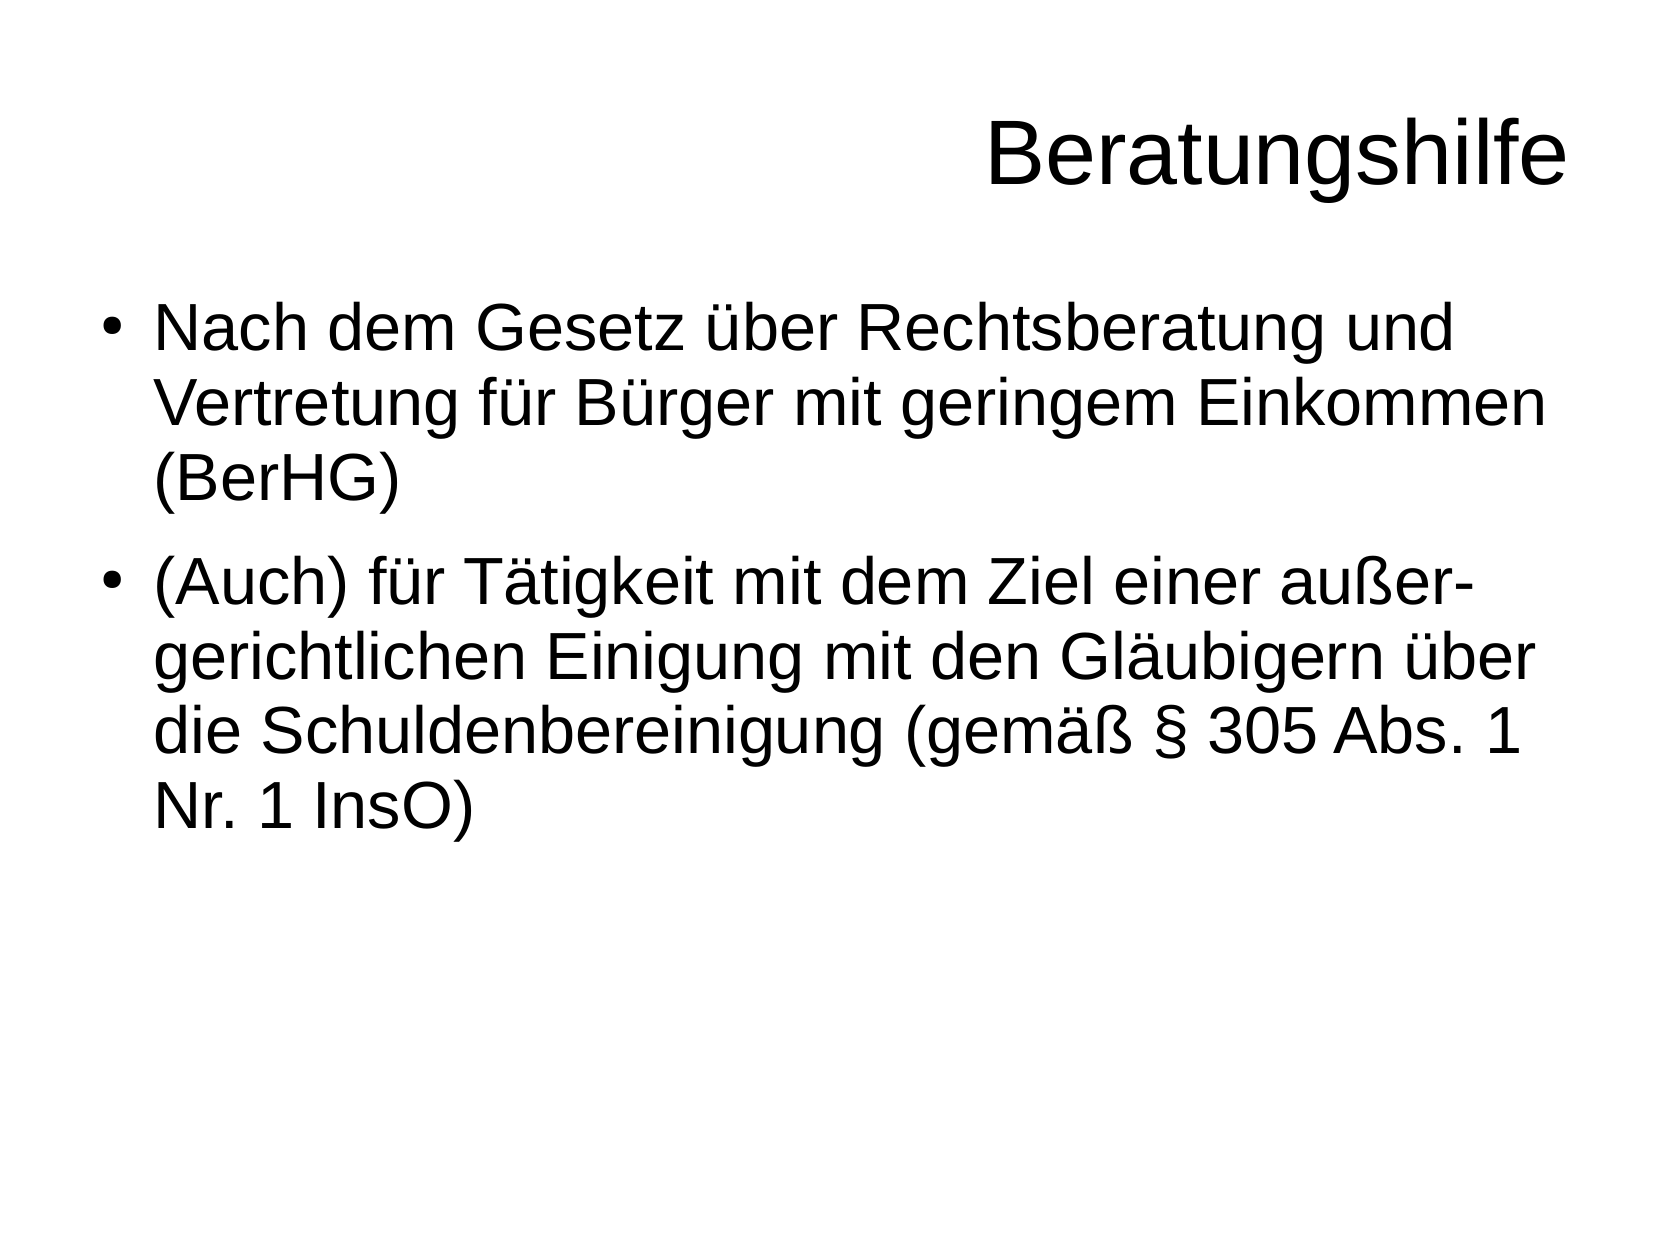

# Beratungshilfe
Nach dem Gesetz über Rechtsberatung und Vertretung für Bürger mit geringem Einkommen (BerHG)
(Auch) für Tätigkeit mit dem Ziel einer außer-gerichtlichen Einigung mit den Gläubigern über die Schuldenbereinigung (gemäß § 305 Abs. 1 Nr. 1 InsO)